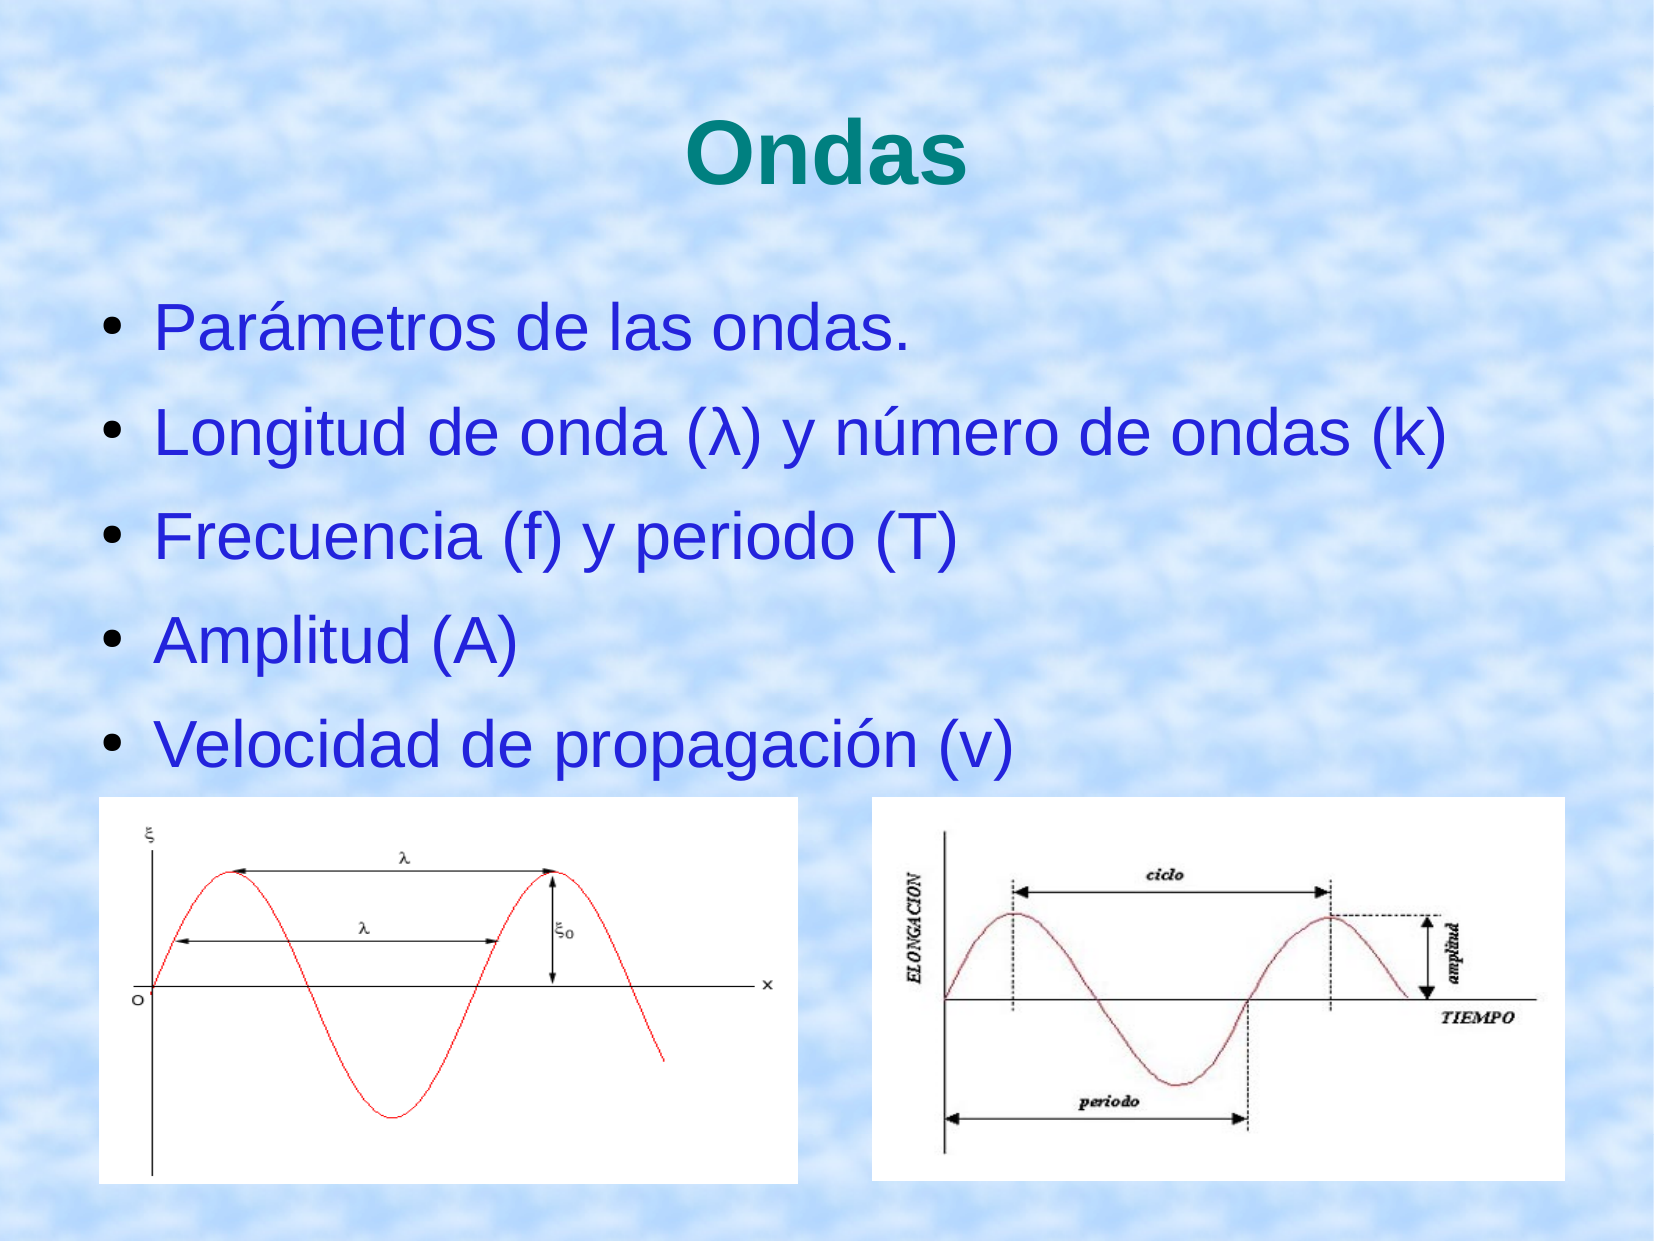

# Ondas
Parámetros de las ondas.
Longitud de onda (λ) y número de ondas (k)
Frecuencia (f) y periodo (T)
Amplitud (A)
Velocidad de propagación (v)